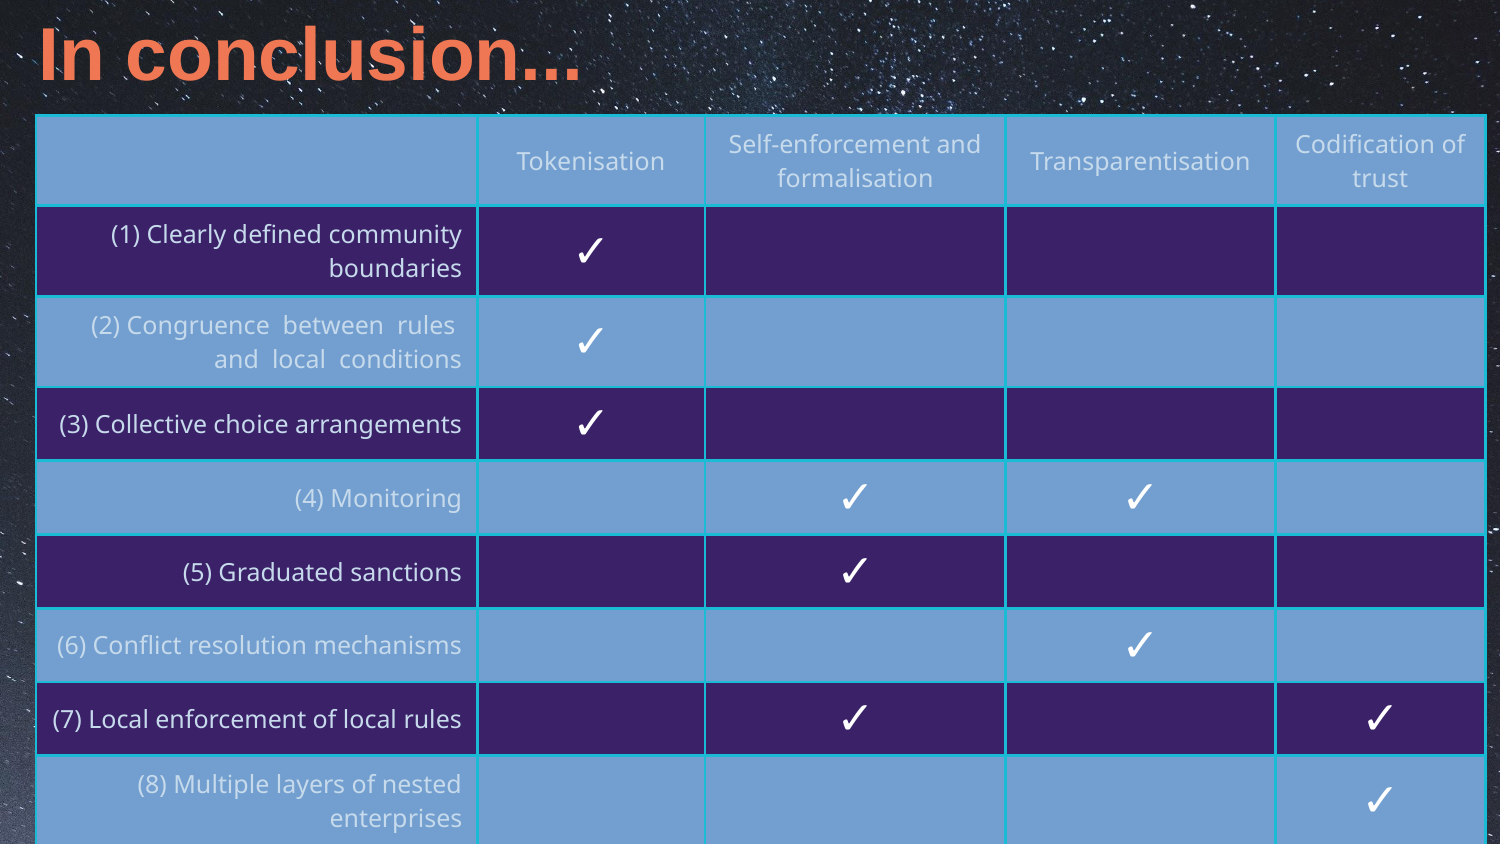

# In conclusion...
| | Tokenisation | Self-enforcement and formalisation | Transparentisation | Codification of trust |
| --- | --- | --- | --- | --- |
| (1) Clearly defined community boundaries | ✓ | | | |
| (2) Congruence between rules and local conditions | ✓ | | | |
| (3) Collective choice arrangements | ✓ | | | |
| (4) Monitoring | | ✓ | ✓ | |
| (5) Graduated sanctions | | ✓ | | |
| (6) Conflict resolution mechanisms | | | ✓ | |
| (7) Local enforcement of local rules | | ✓ | | ✓ |
| (8) Multiple layers of nested enterprises | | | | ✓ |